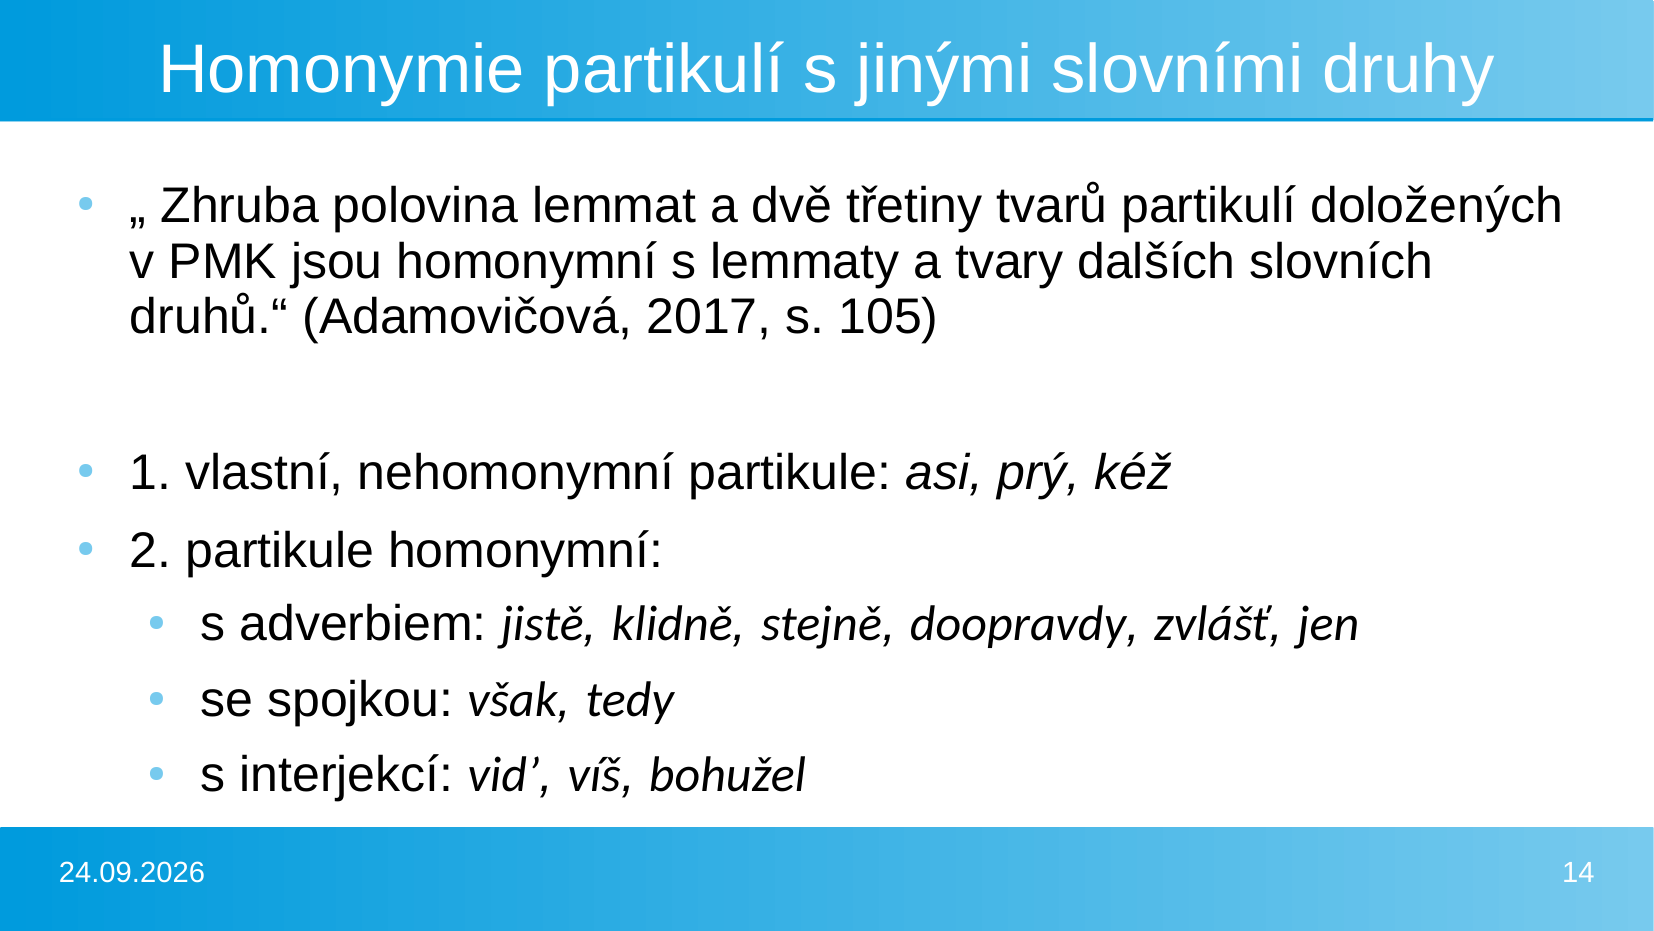

# Homonymie partikulí s jinými slovními druhy
„ Zhruba polovina lemmat a dvě třetiny tvarů partikulí doložených v PMK jsou homonymní s lemmaty a tvary dalších slovních druhů.“ (Adamovičová, 2017, s. 105)
1. vlastní, nehomonymní partikule: asi, prý, kéž
2. partikule homonymní:
s adverbiem: jistě, klidně, stejně, doopravdy, zvlášť, jen
se spojkou: však, tedy
s interjekcí: vid’, víš, bohužel
14